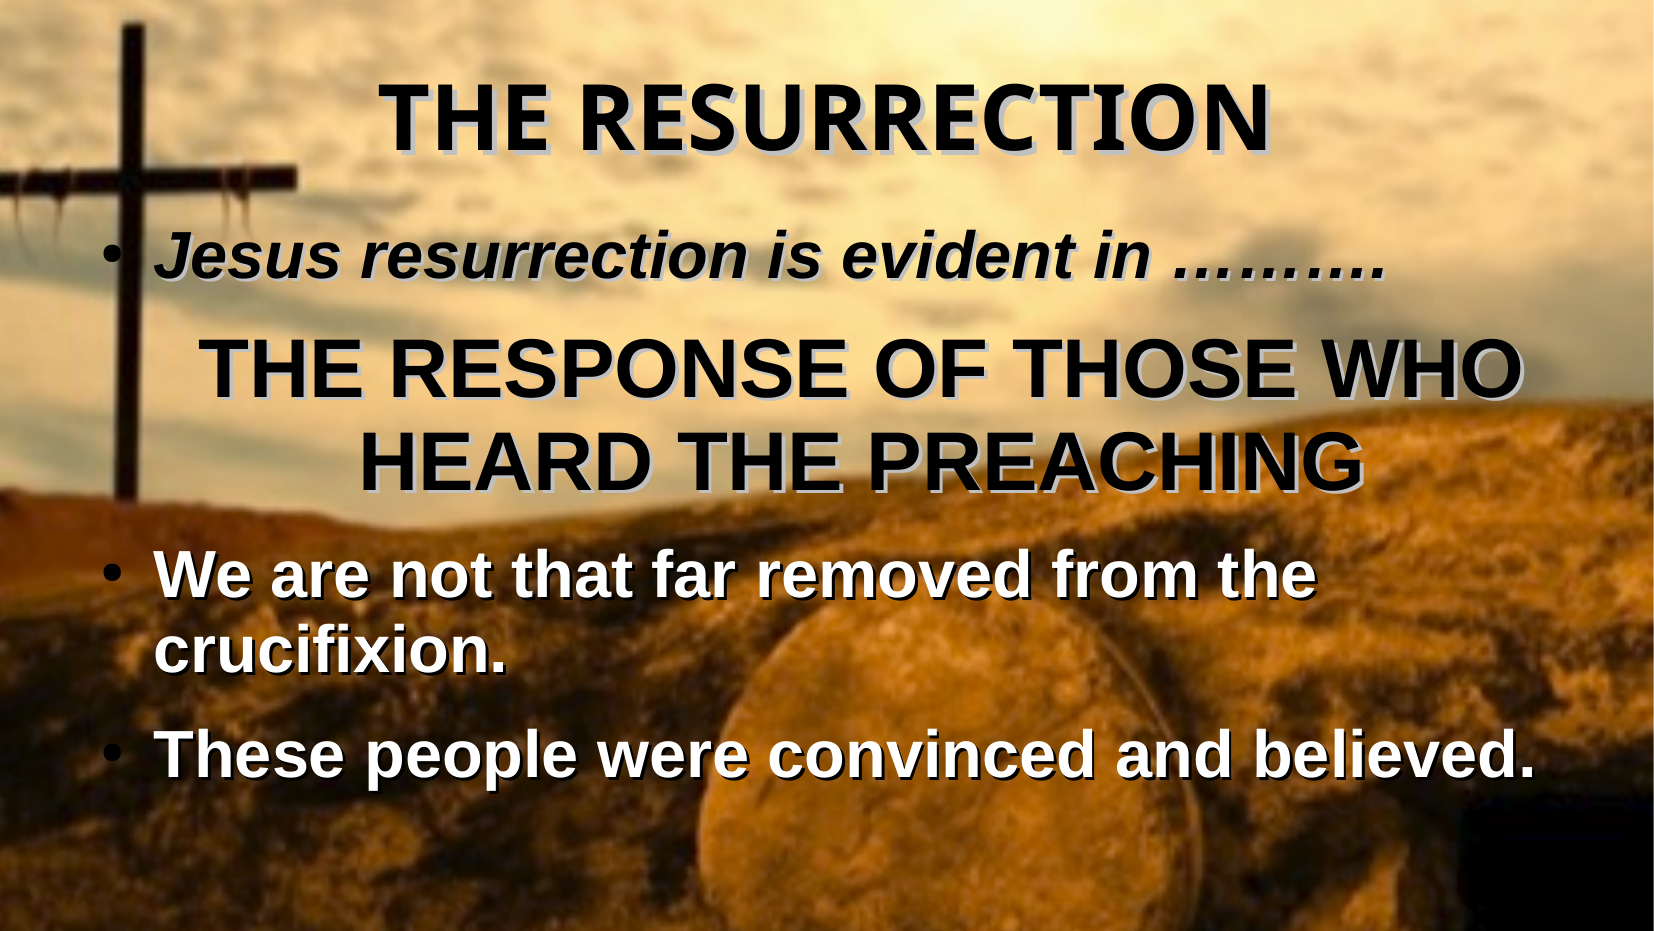

# THE RESURRECTION
Jesus resurrection is evident in ……….
THE RESPONSE OF THOSE WHO HEARD THE PREACHING
We are not that far removed from the crucifixion.
These people were convinced and believed.